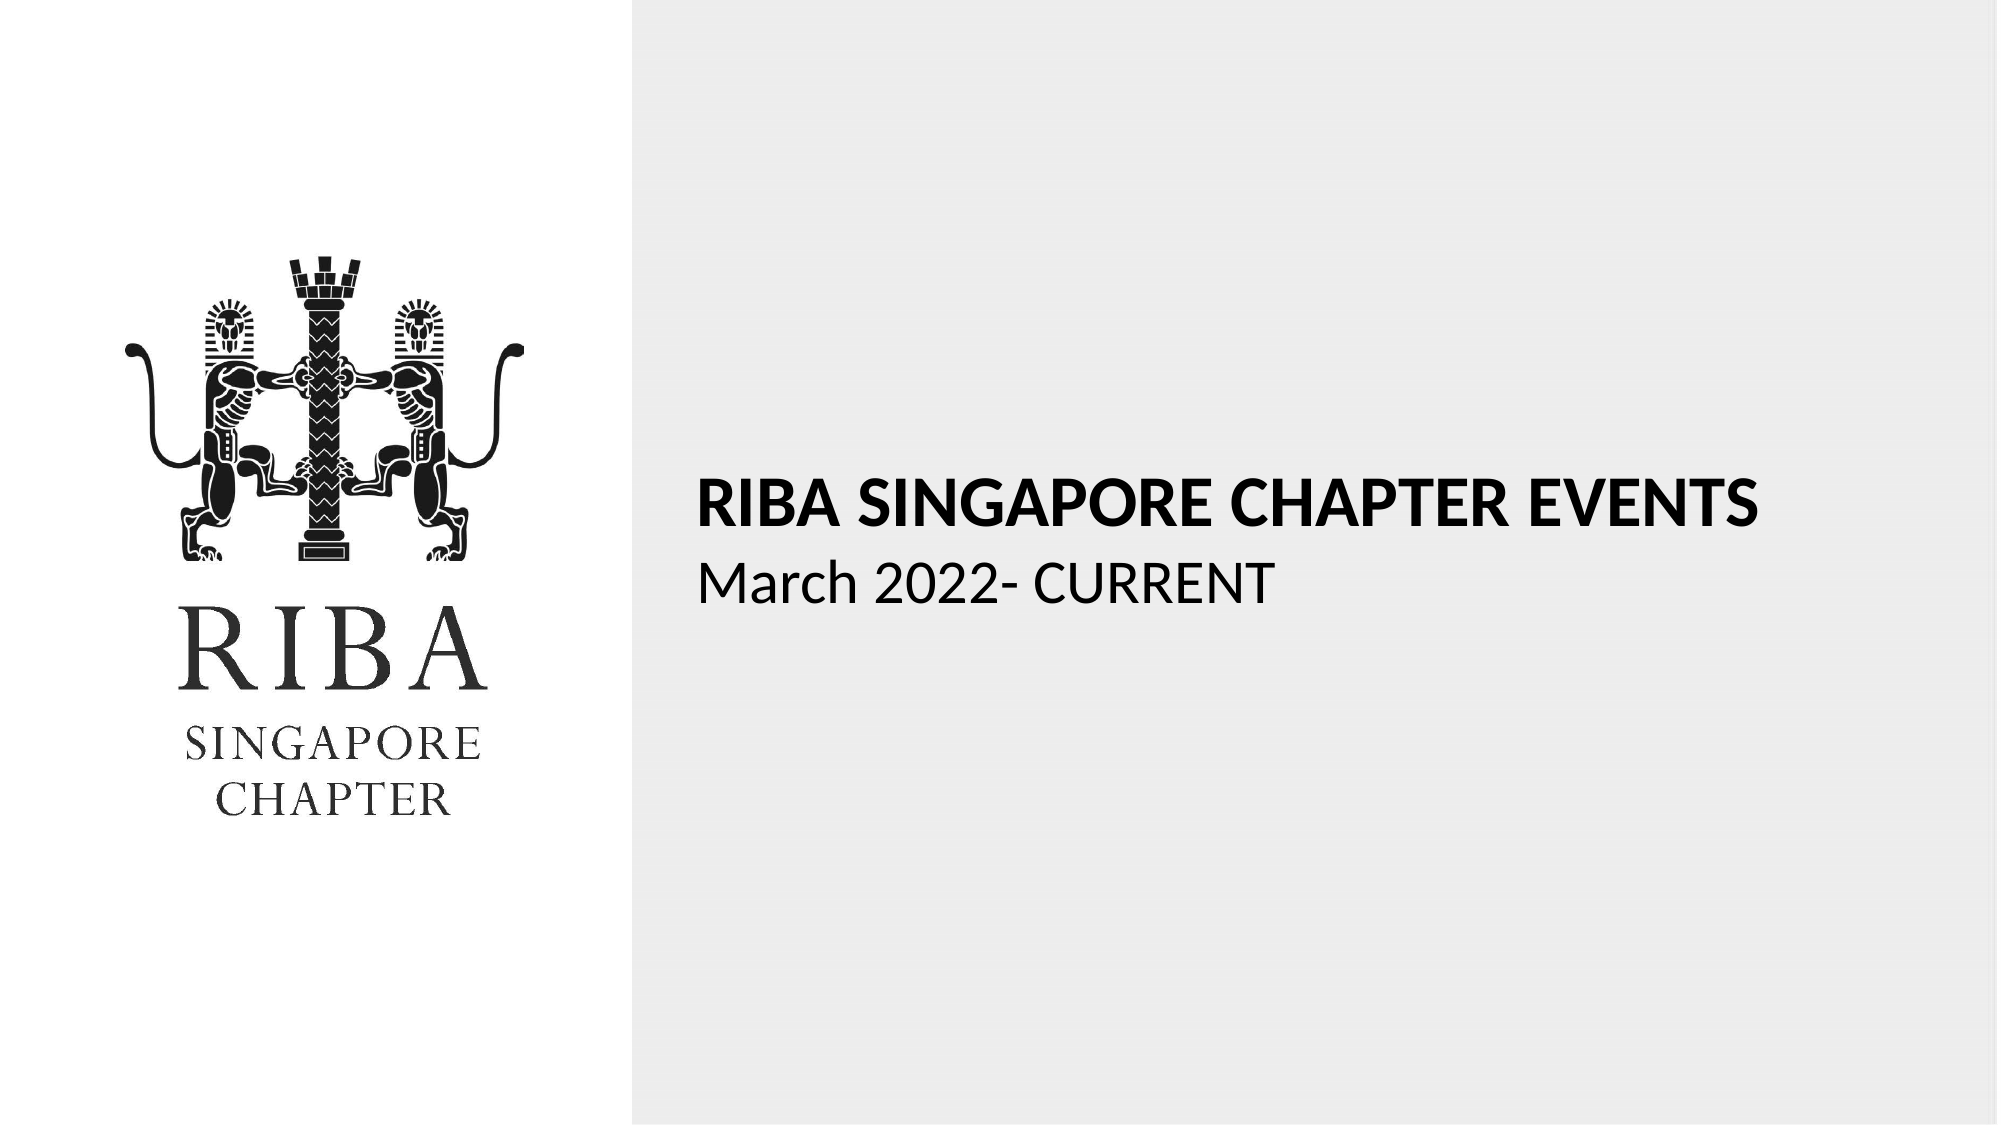

RIBA SINGAPORE CHAPTER EVENTS
March 2022- CURRENT